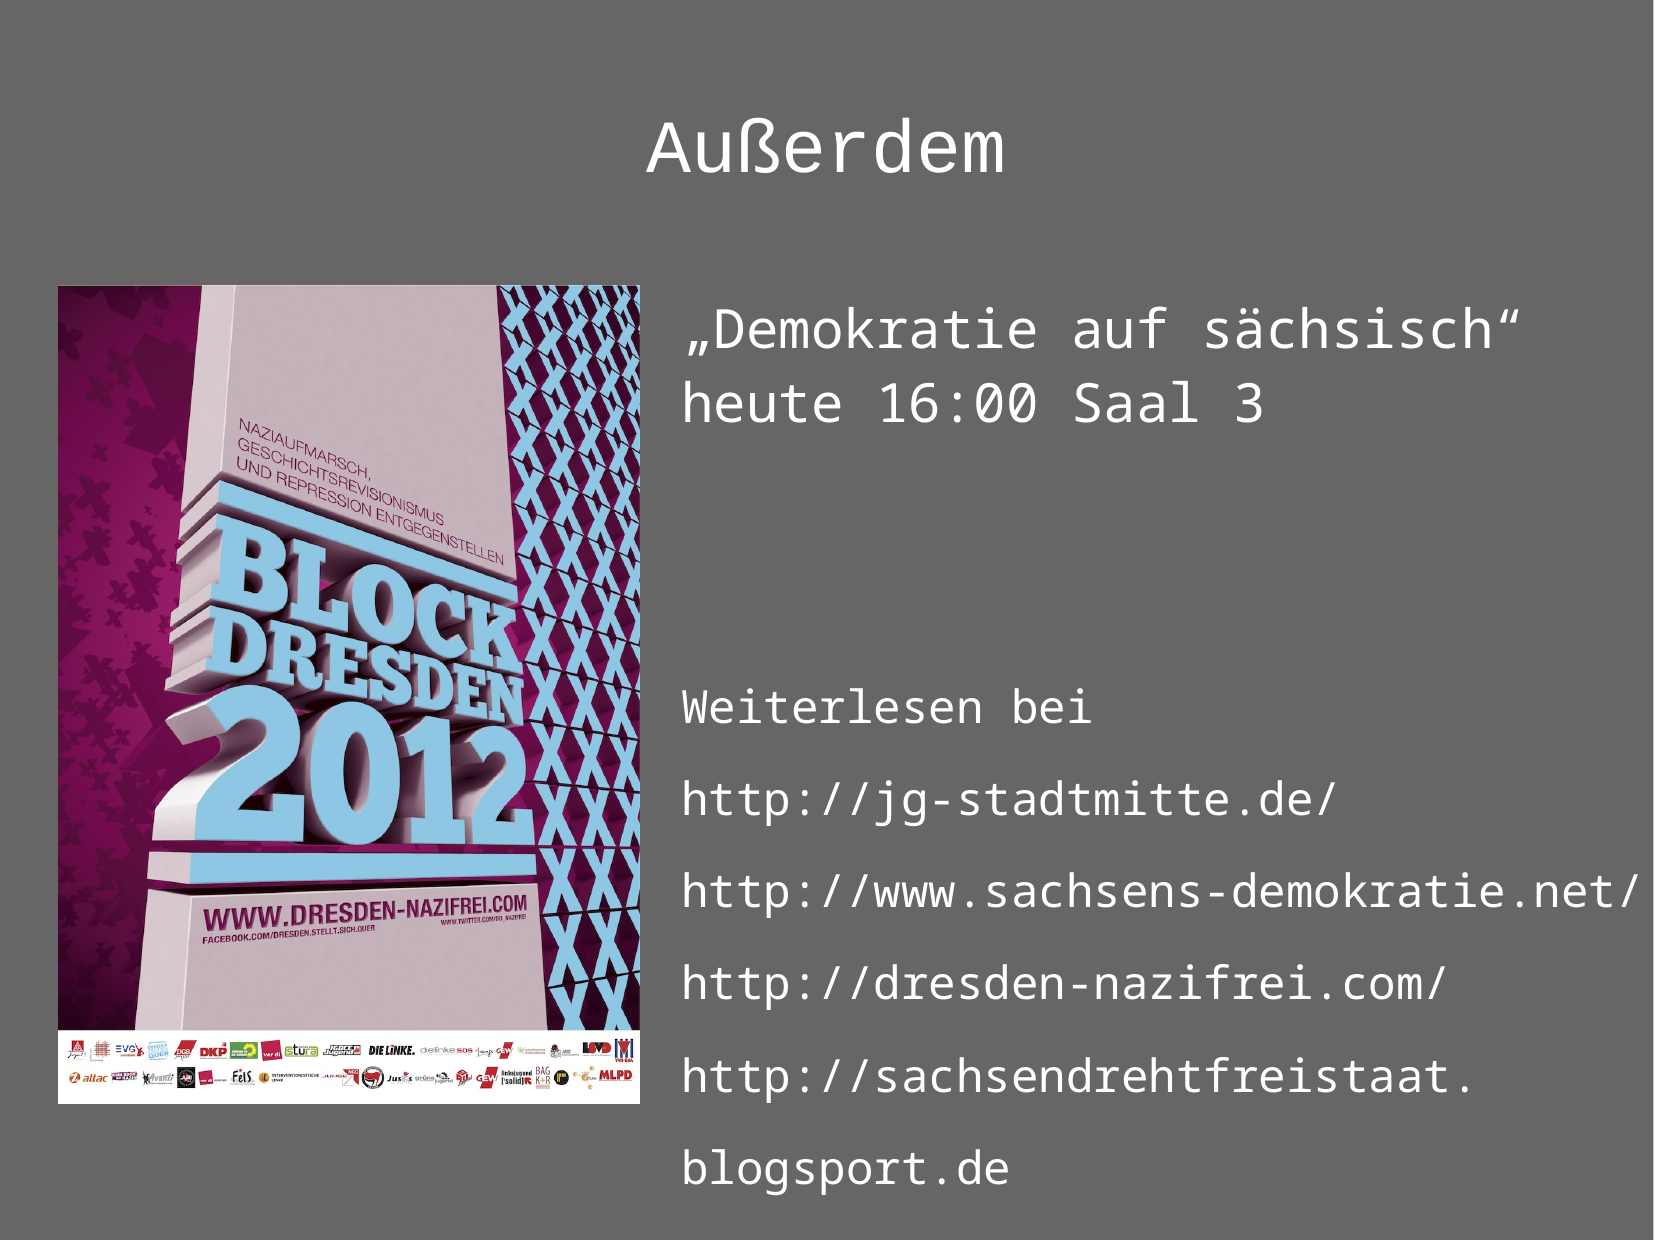

# Außerdem
„Demokratie auf sächsisch“
heute 16:00 Saal 3
Weiterlesen bei
http://jg-stadtmitte.de/
http://www.sachsens-demokratie.net/
http://dresden-nazifrei.com/
http://sachsendrehtfreistaat.
blogsport.de